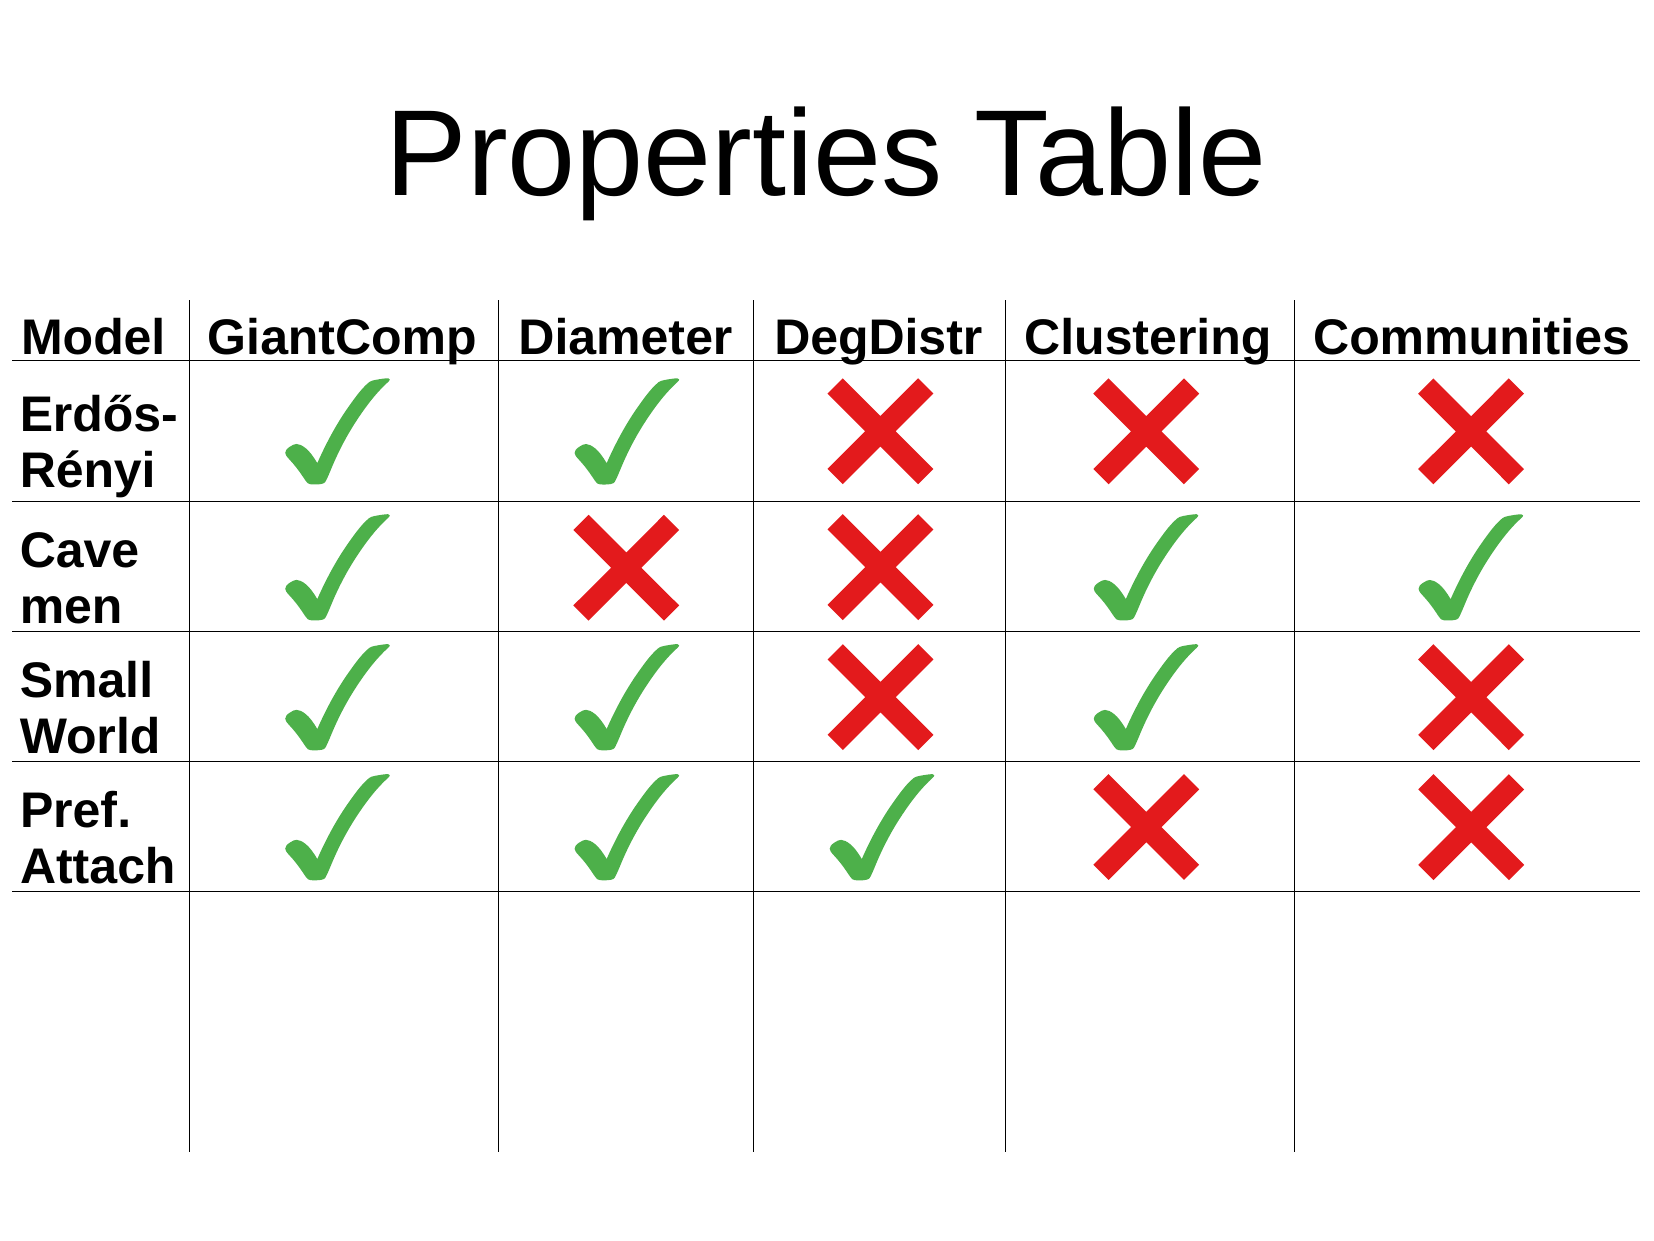

# Properties Table
Model GiantComp Diameter DegDistr Clustering Communities
Erdős-
Rényi
Cave
men
Small
World
Pref.
Attach